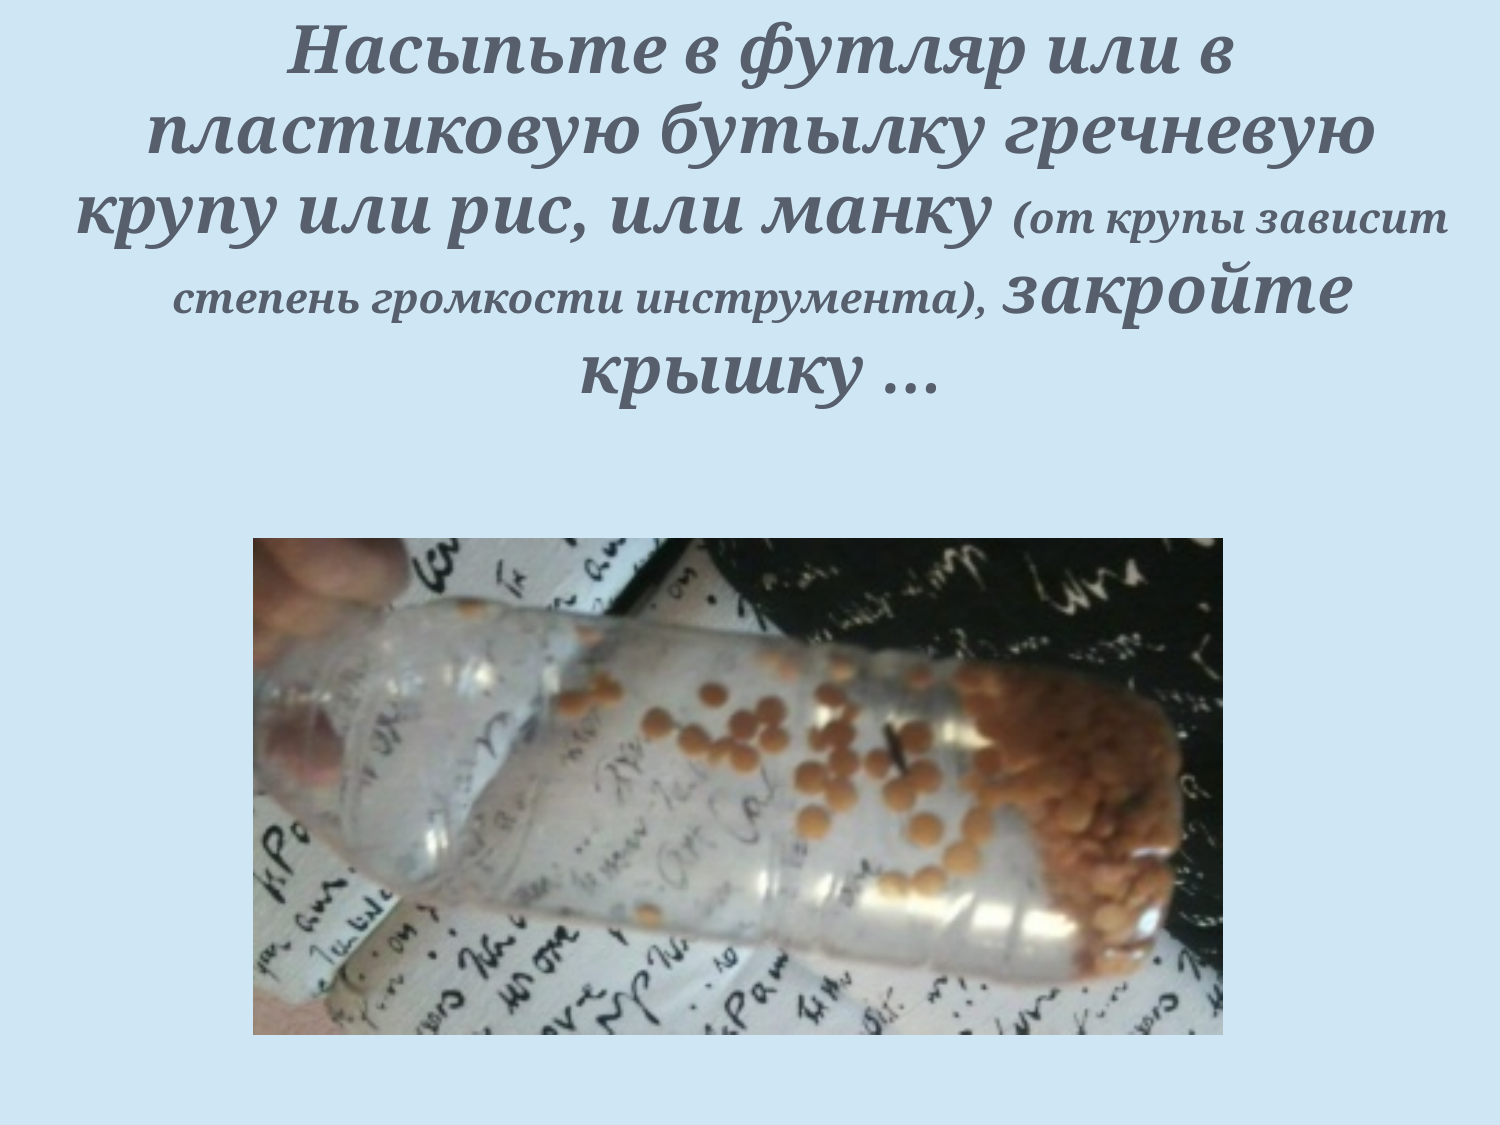

# Насыпьте в футляр или в пластиковую бутылку гречневую крупу или рис, или манку (от крупы зависит степень громкости инструмента), закройте крышку …